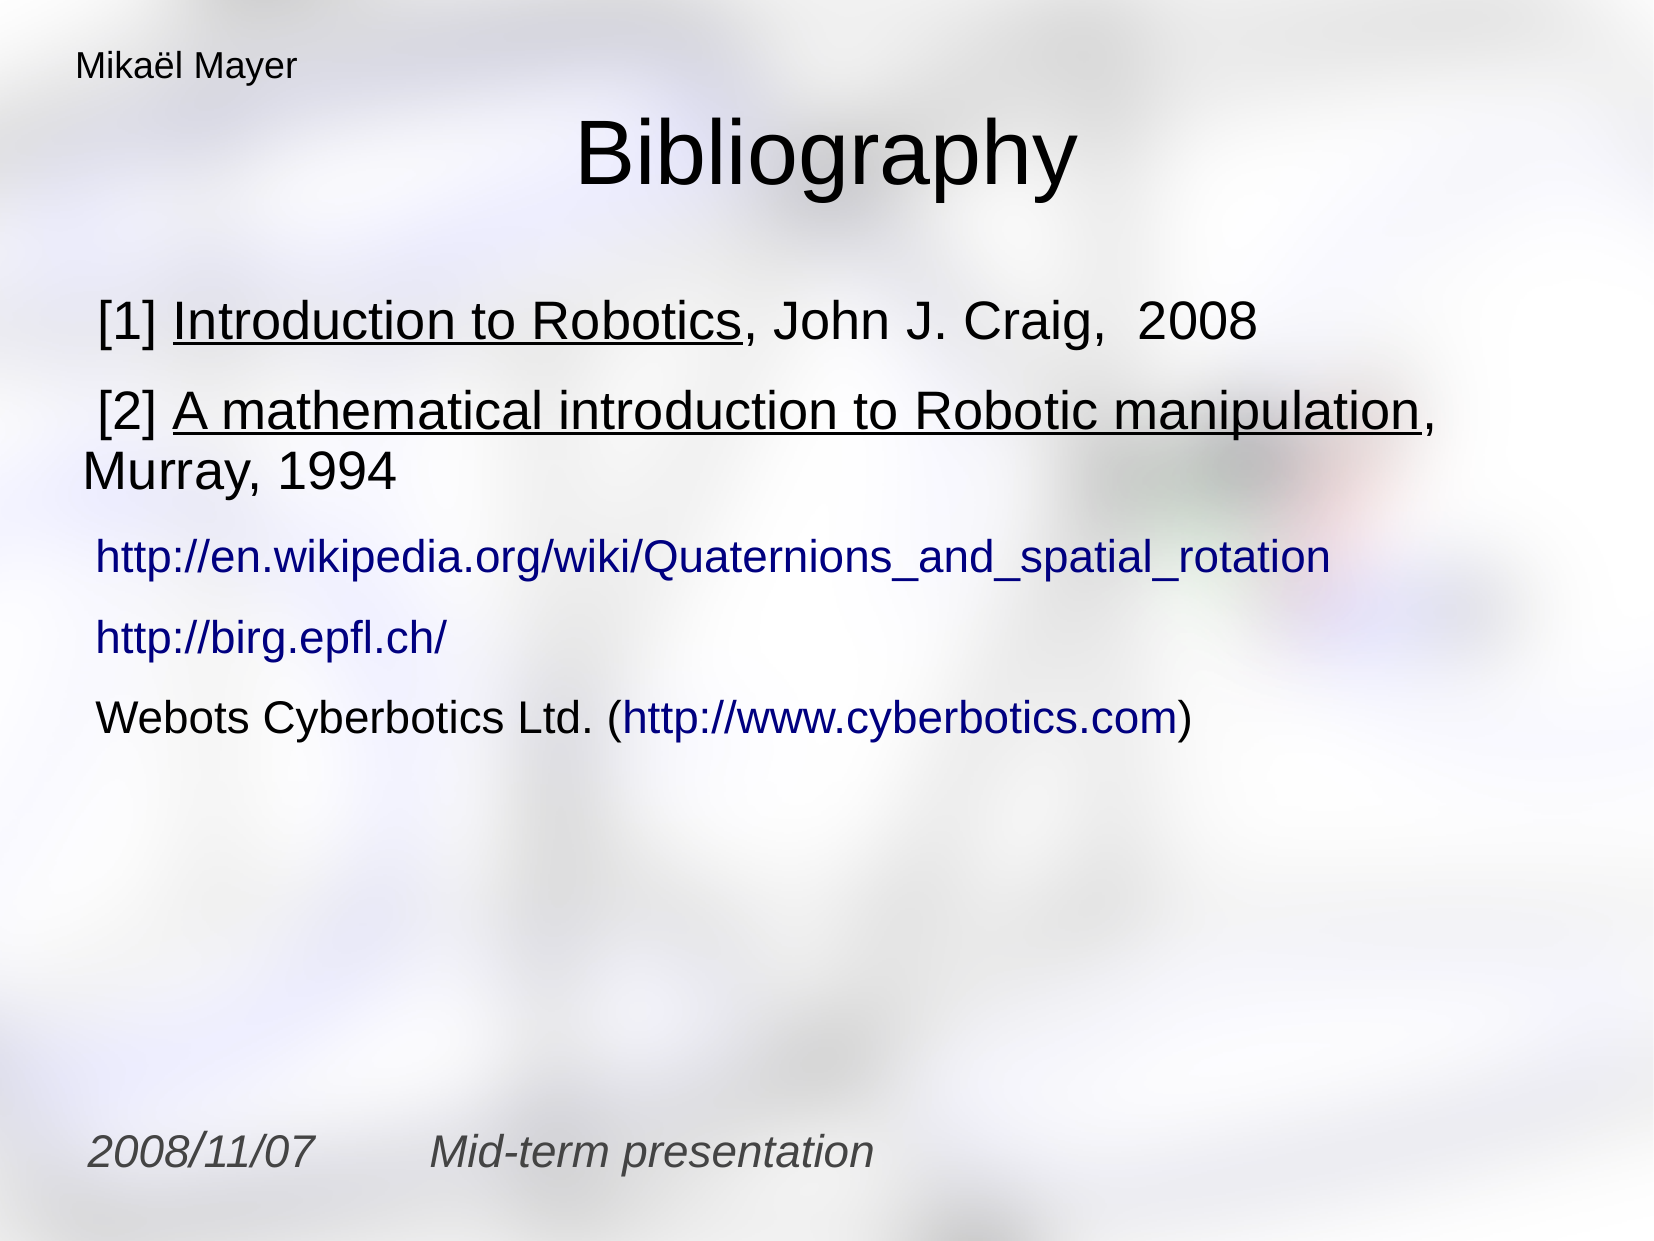

Mikaël Mayer
# Bibliography
 [1] Introduction to Robotics, John J. Craig, 2008
 [2] A mathematical introduction to Robotic manipulation, Murray, 1994
 http://en.wikipedia.org/wiki/Quaternions_and_spatial_rotation
 http://birg.epfl.ch/
 Webots Cyberbotics Ltd. (http://www.cyberbotics.com)
2008/11/07         Mid-term presentation